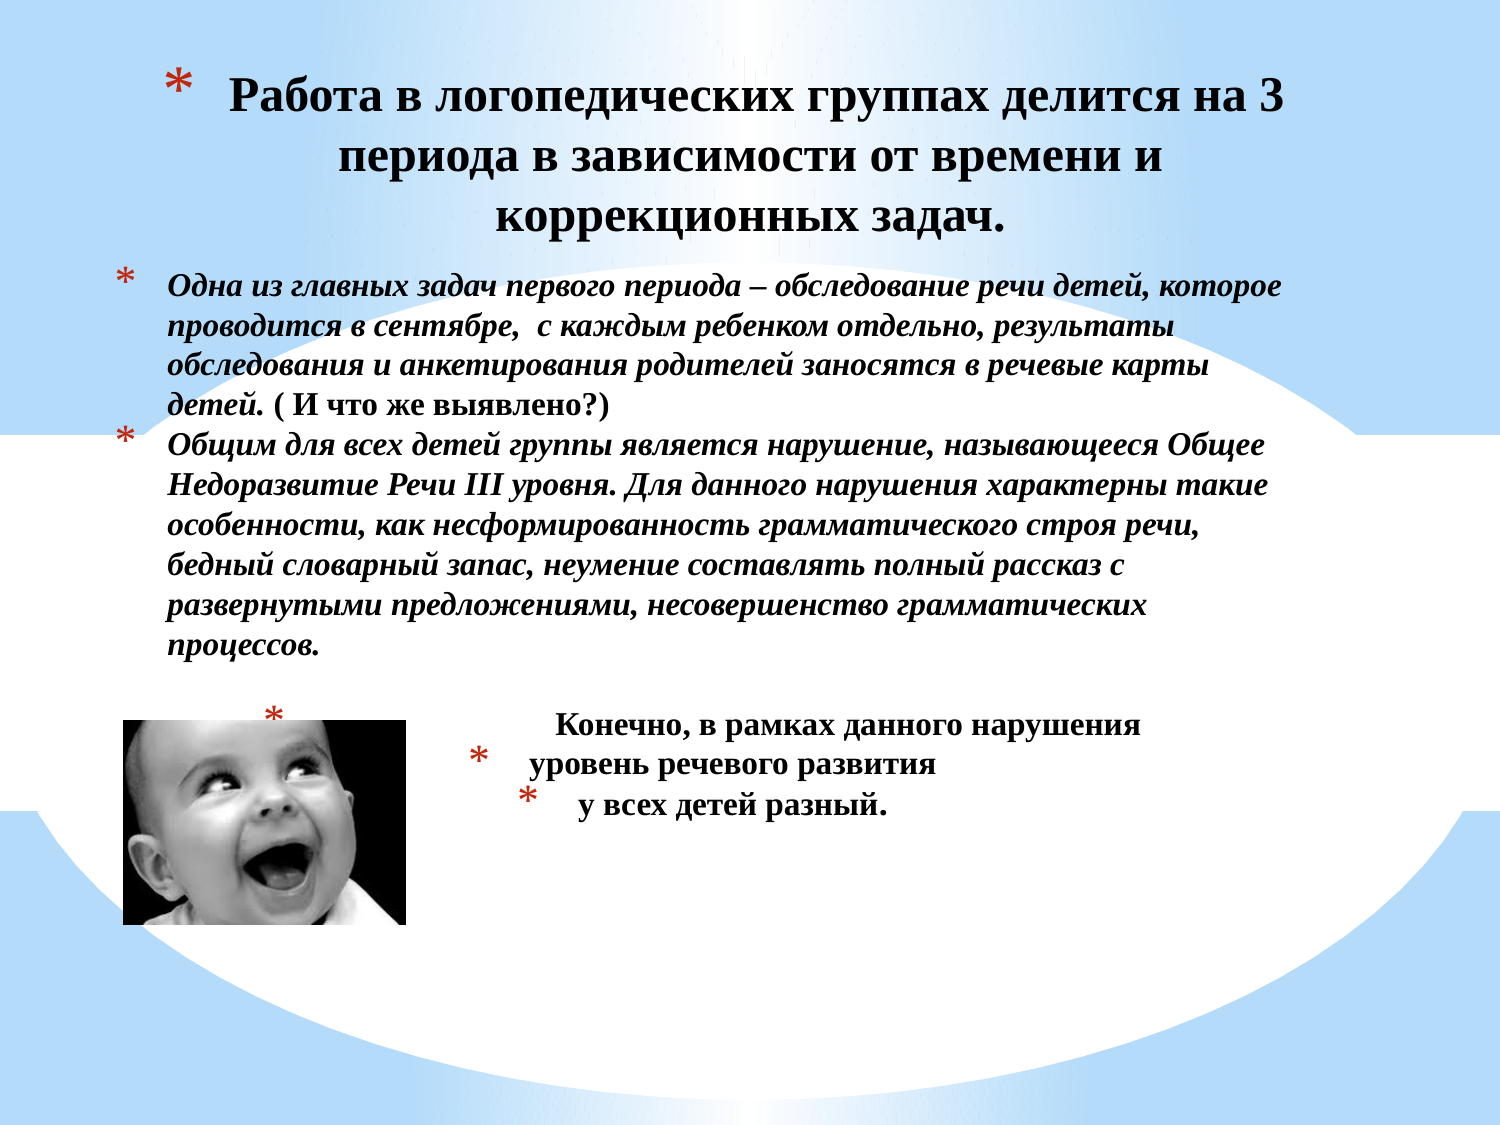

Работа в логопедических группах делится на 3 периода в зависимости от времени и коррекционных задач.
# Одна из главных задач первого периода – обследование речи детей, которое проводится в сентябре, с каждым ребенком отдельно, результаты обследования и анкетирования родителей заносятся в речевые карты детей. ( И что же выявлено?)
Общим для всех детей группы является нарушение, называющееся Общее Недоразвитие Речи III уровня. Для данного нарушения характерны такие особенности, как несформированность грамматического строя речи, бедный словарный запас, неумение составлять полный рассказ с развернутыми предложениями, несовершенство грамматических процессов.
 Конечно, в рамках данного нарушения
 уровень речевого развития
 у всех детей разный.